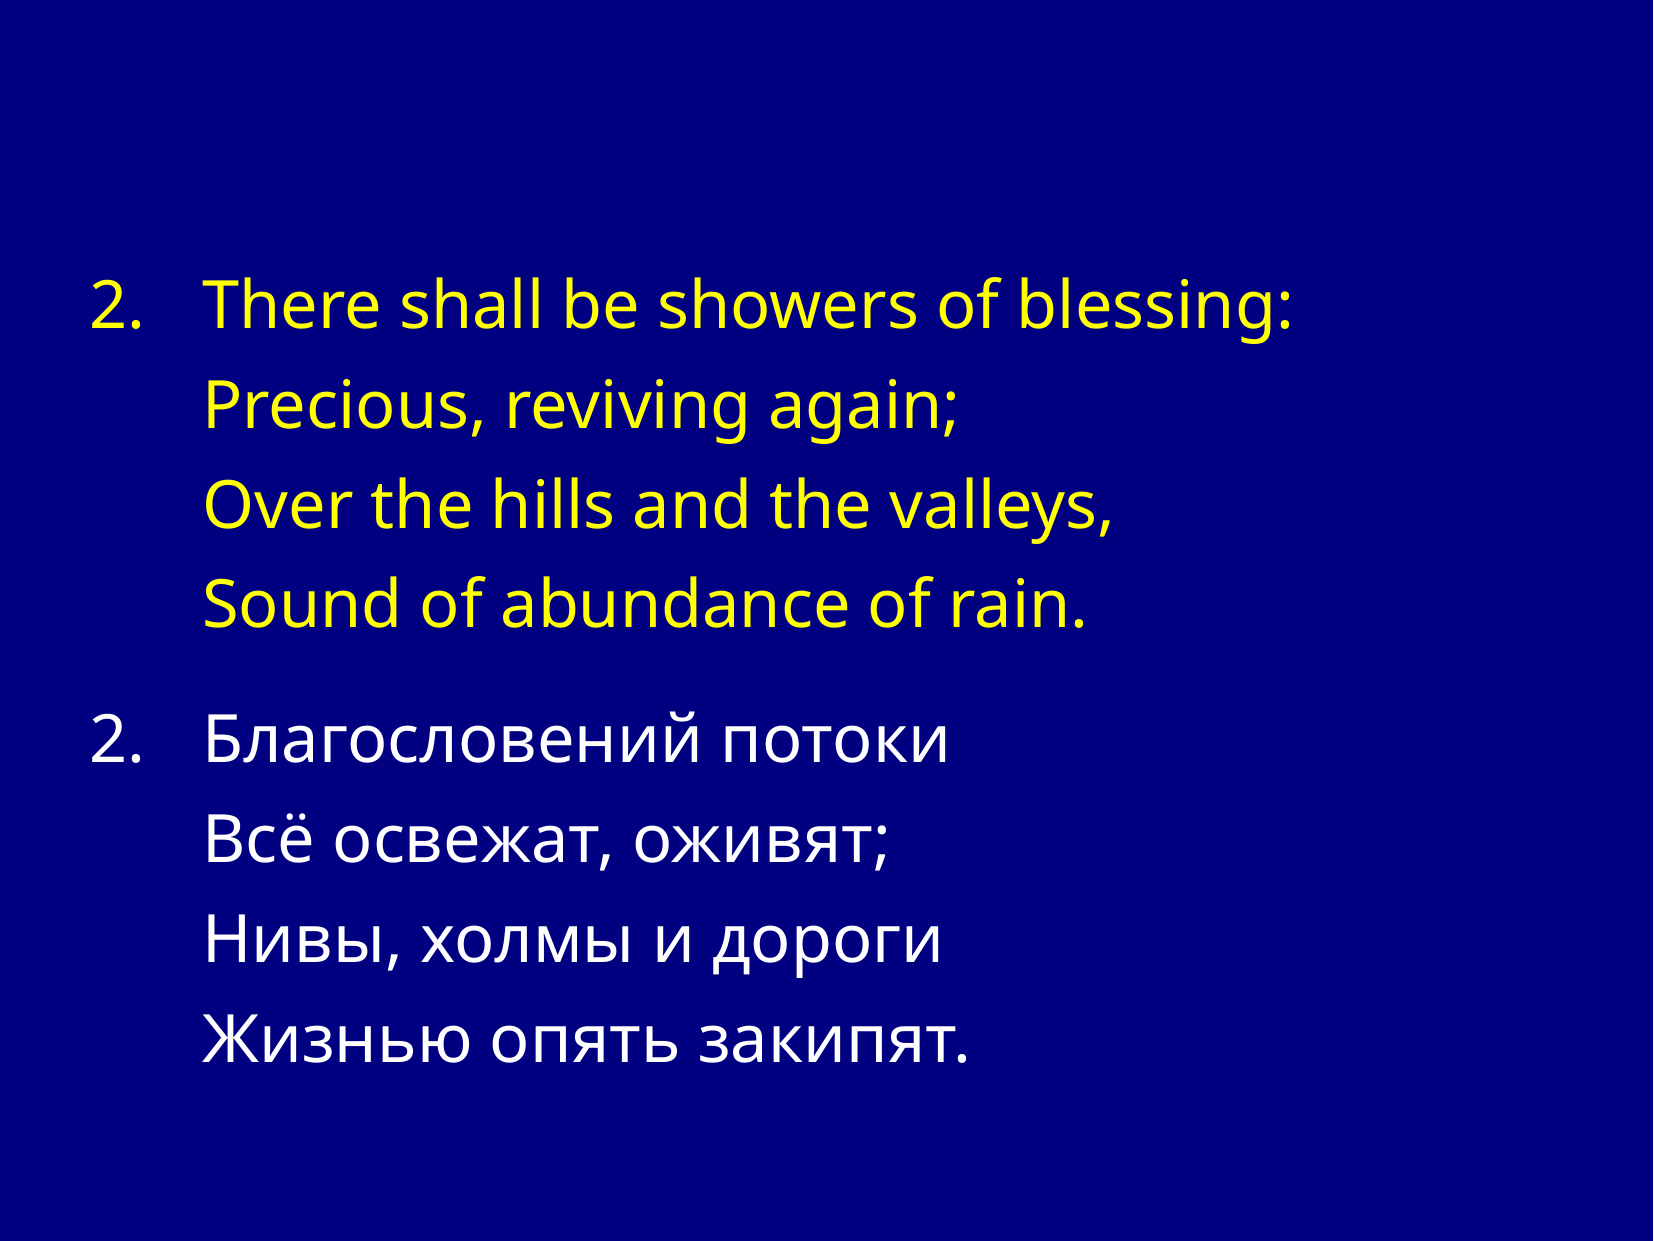

2.	There shall be showers of blessing:
	Precious, reviving again;
	Over the hills and the valleys,
	Sound of abundance of rain.
2.	Благословений потоки
	Всё освежат, оживят;
	Нивы, холмы и дороги
	Жизнью опять закипят.